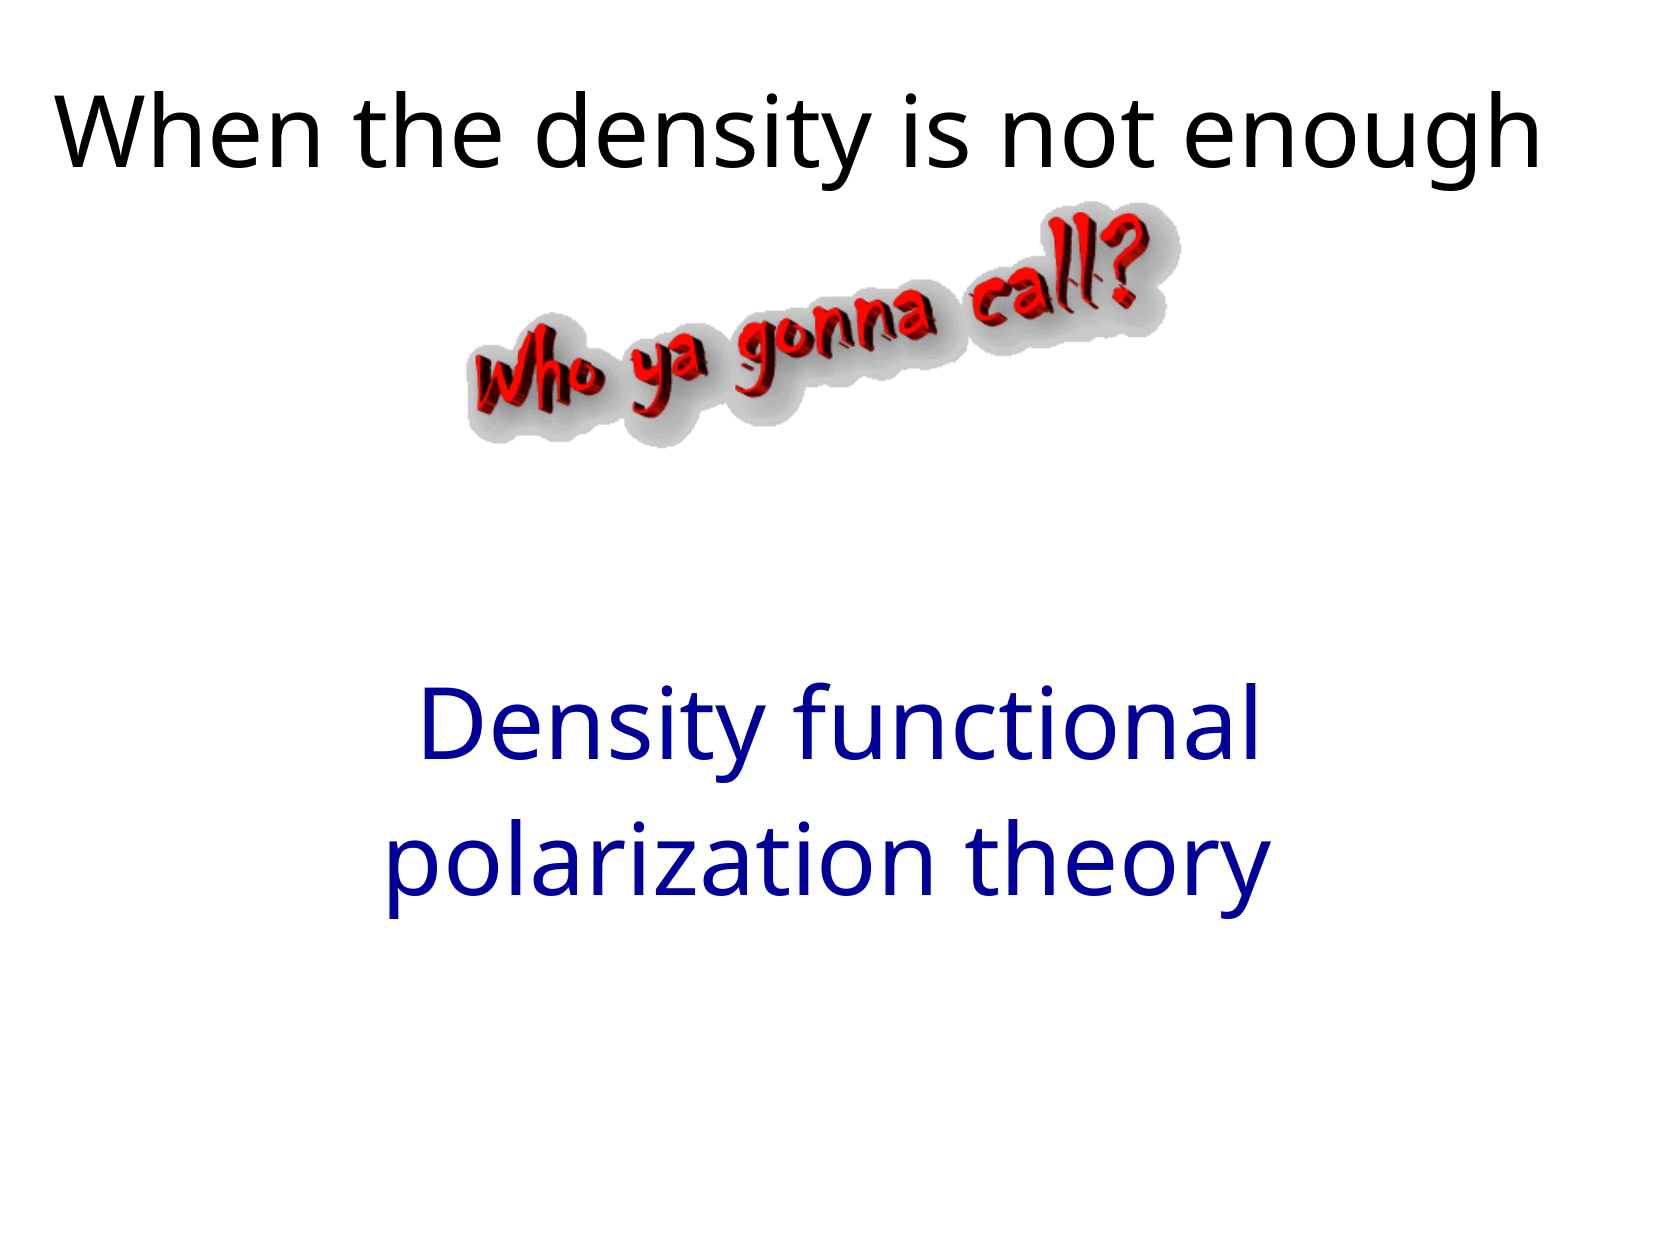

When the density is not enough
Density functional polarization theory